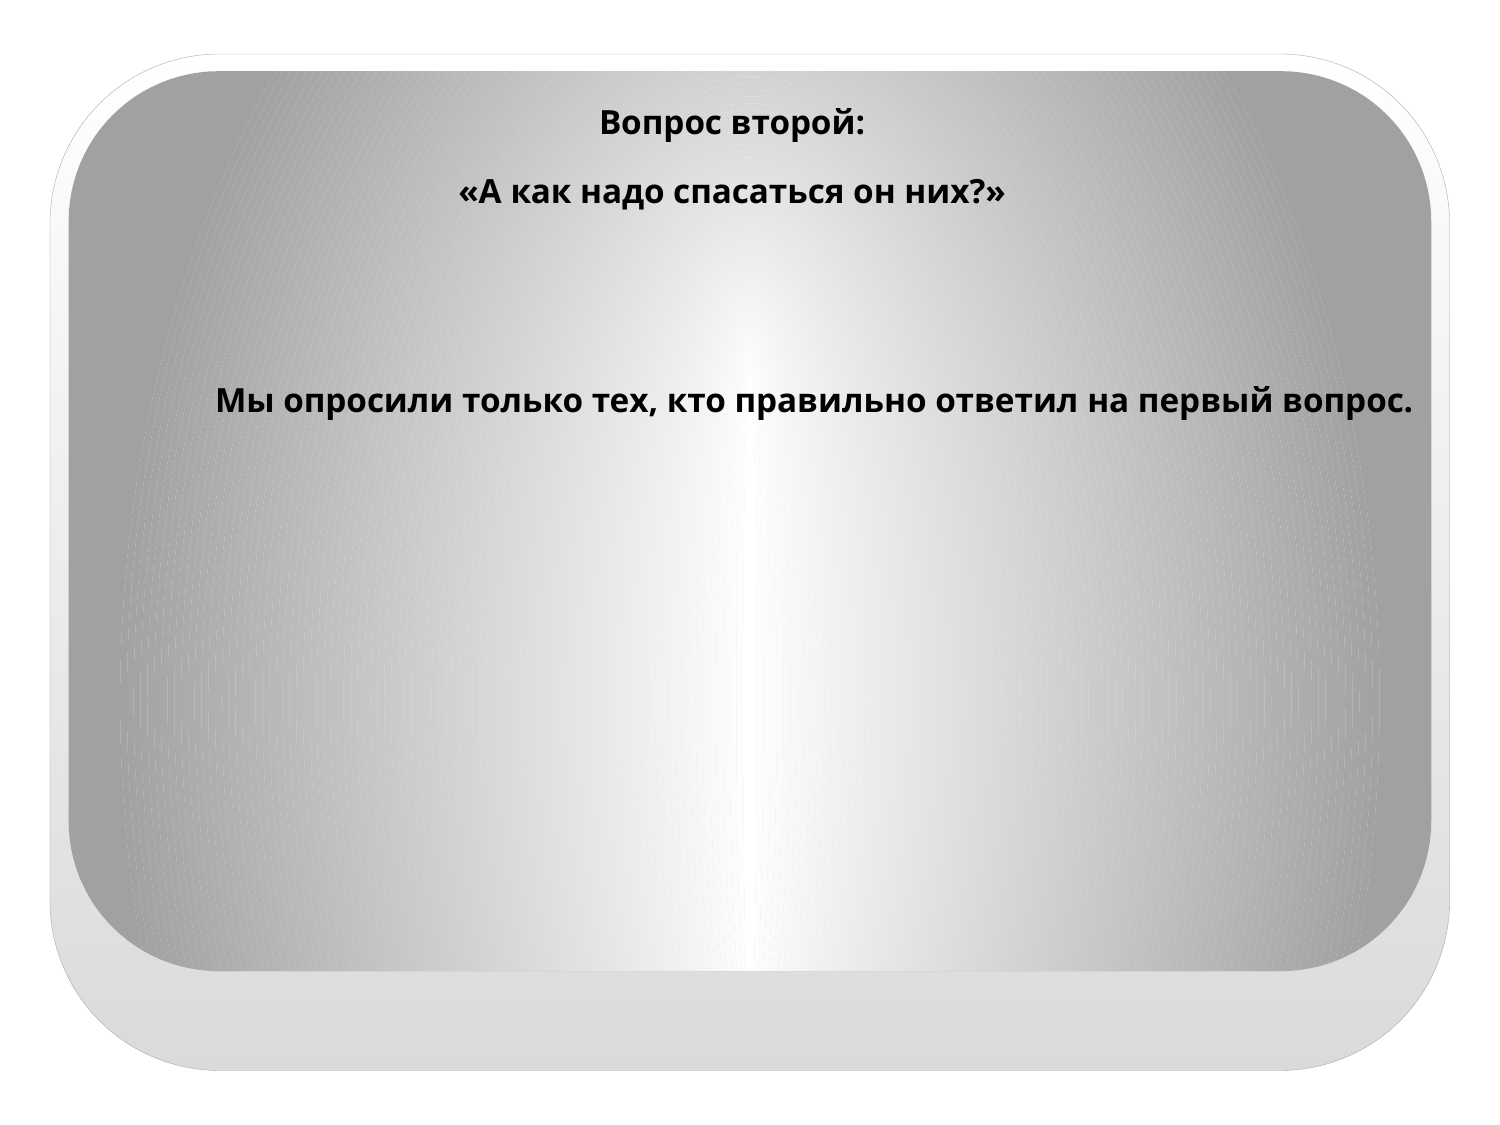

# Вопрос второй:
«А как надо спасаться он них?»
Мы опросили только тех, кто правильно ответил на первый вопрос.